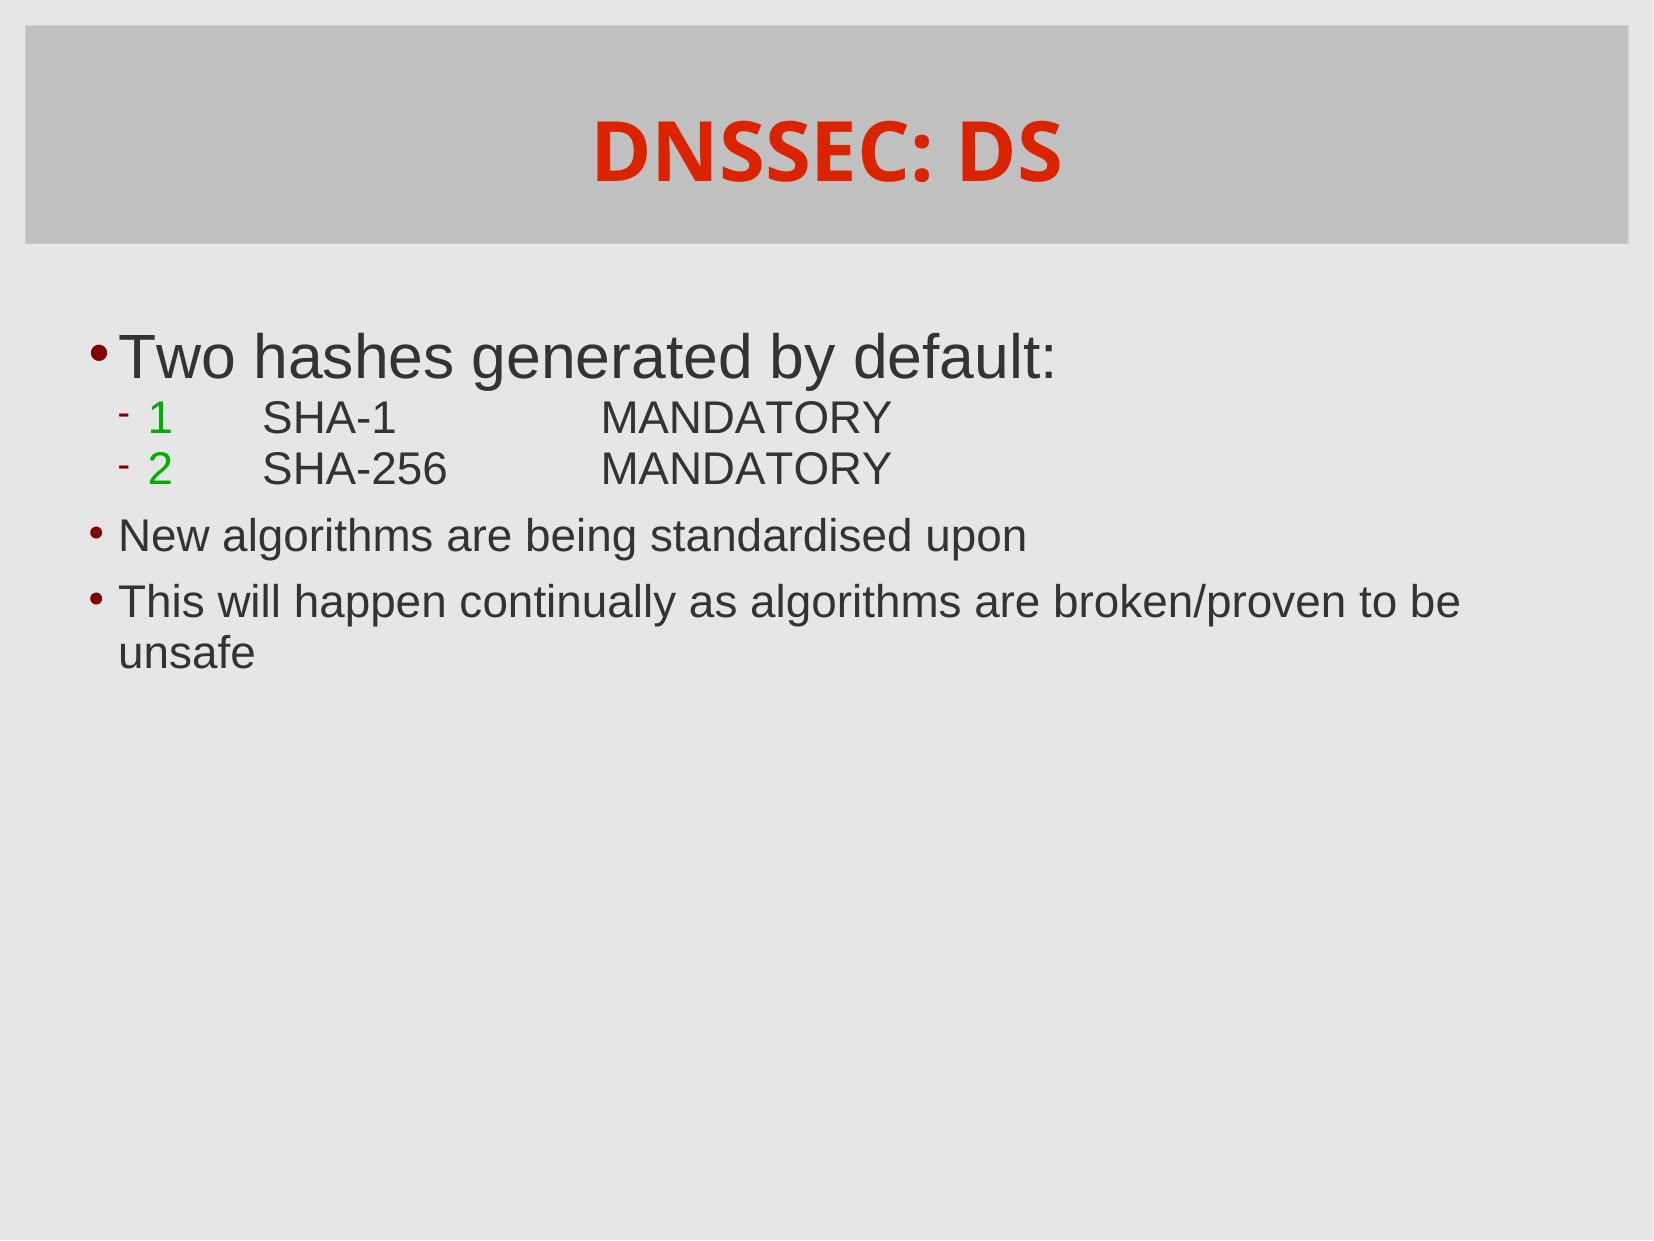

# DNSSEC: DS
Two hashes generated by default:
1 SHA-1 MANDATORY
2 SHA-256 MANDATORY
New algorithms are being standardised upon
This will happen continually as algorithms are broken/proven to be unsafe